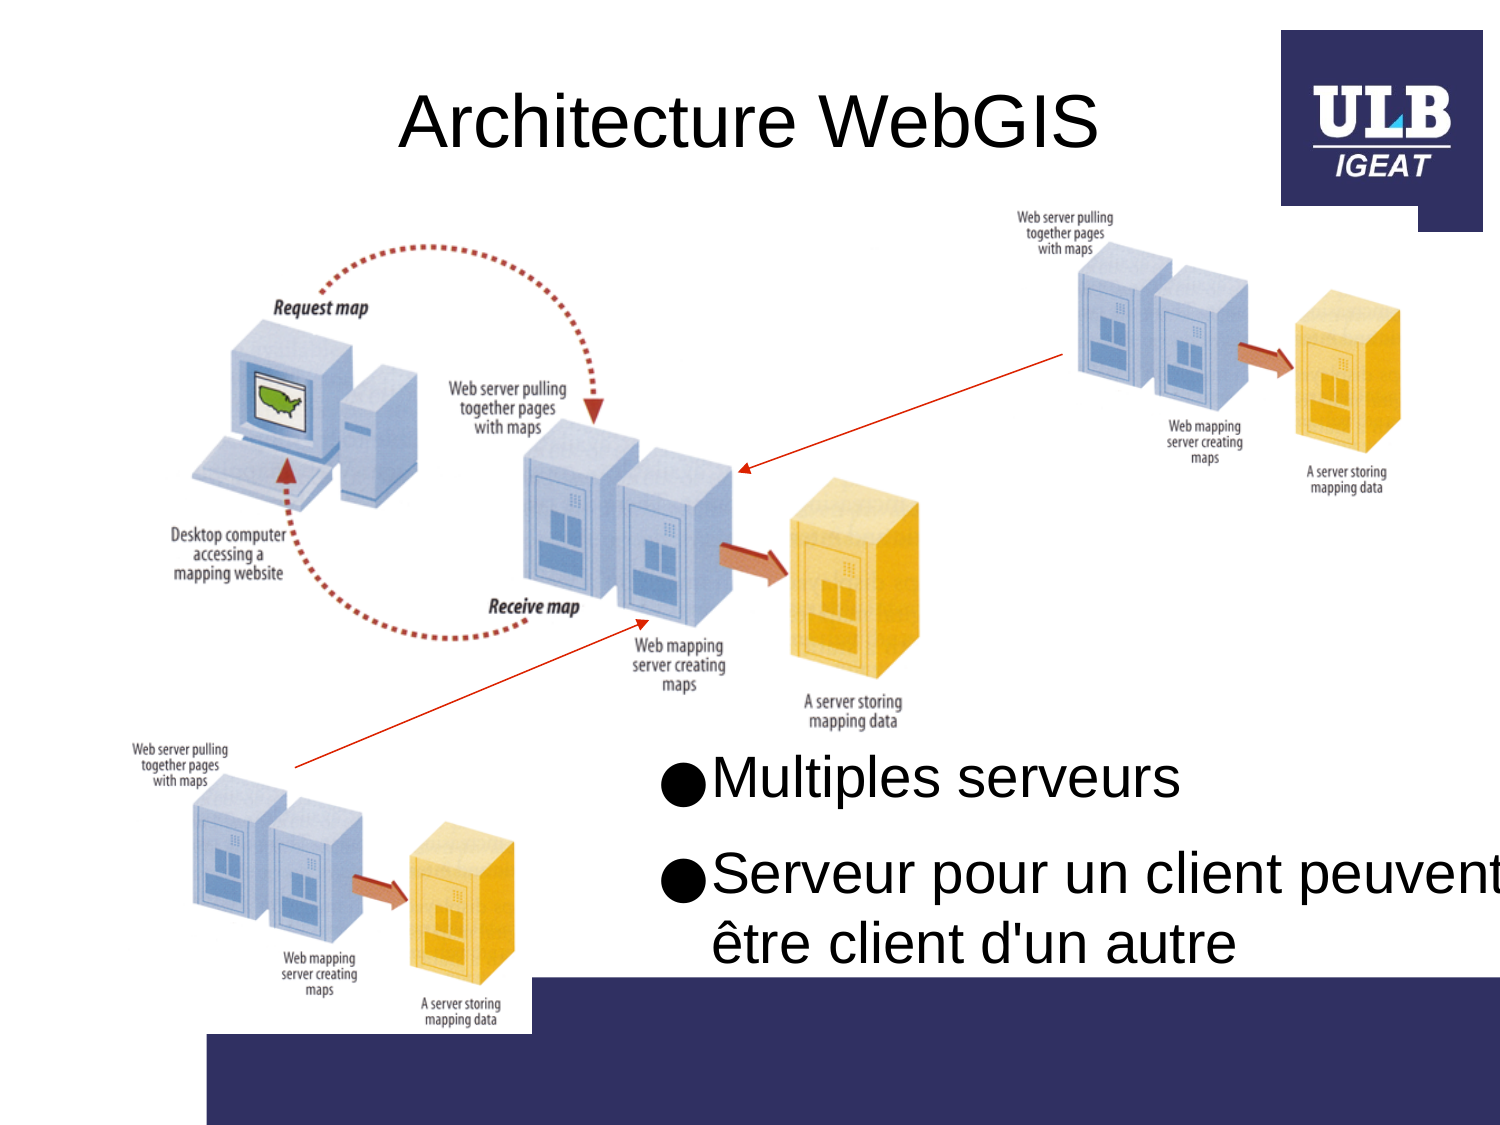

Architecture WebGIS
Multiples serveurs
Serveur pour un client peuvent être client d'un autre